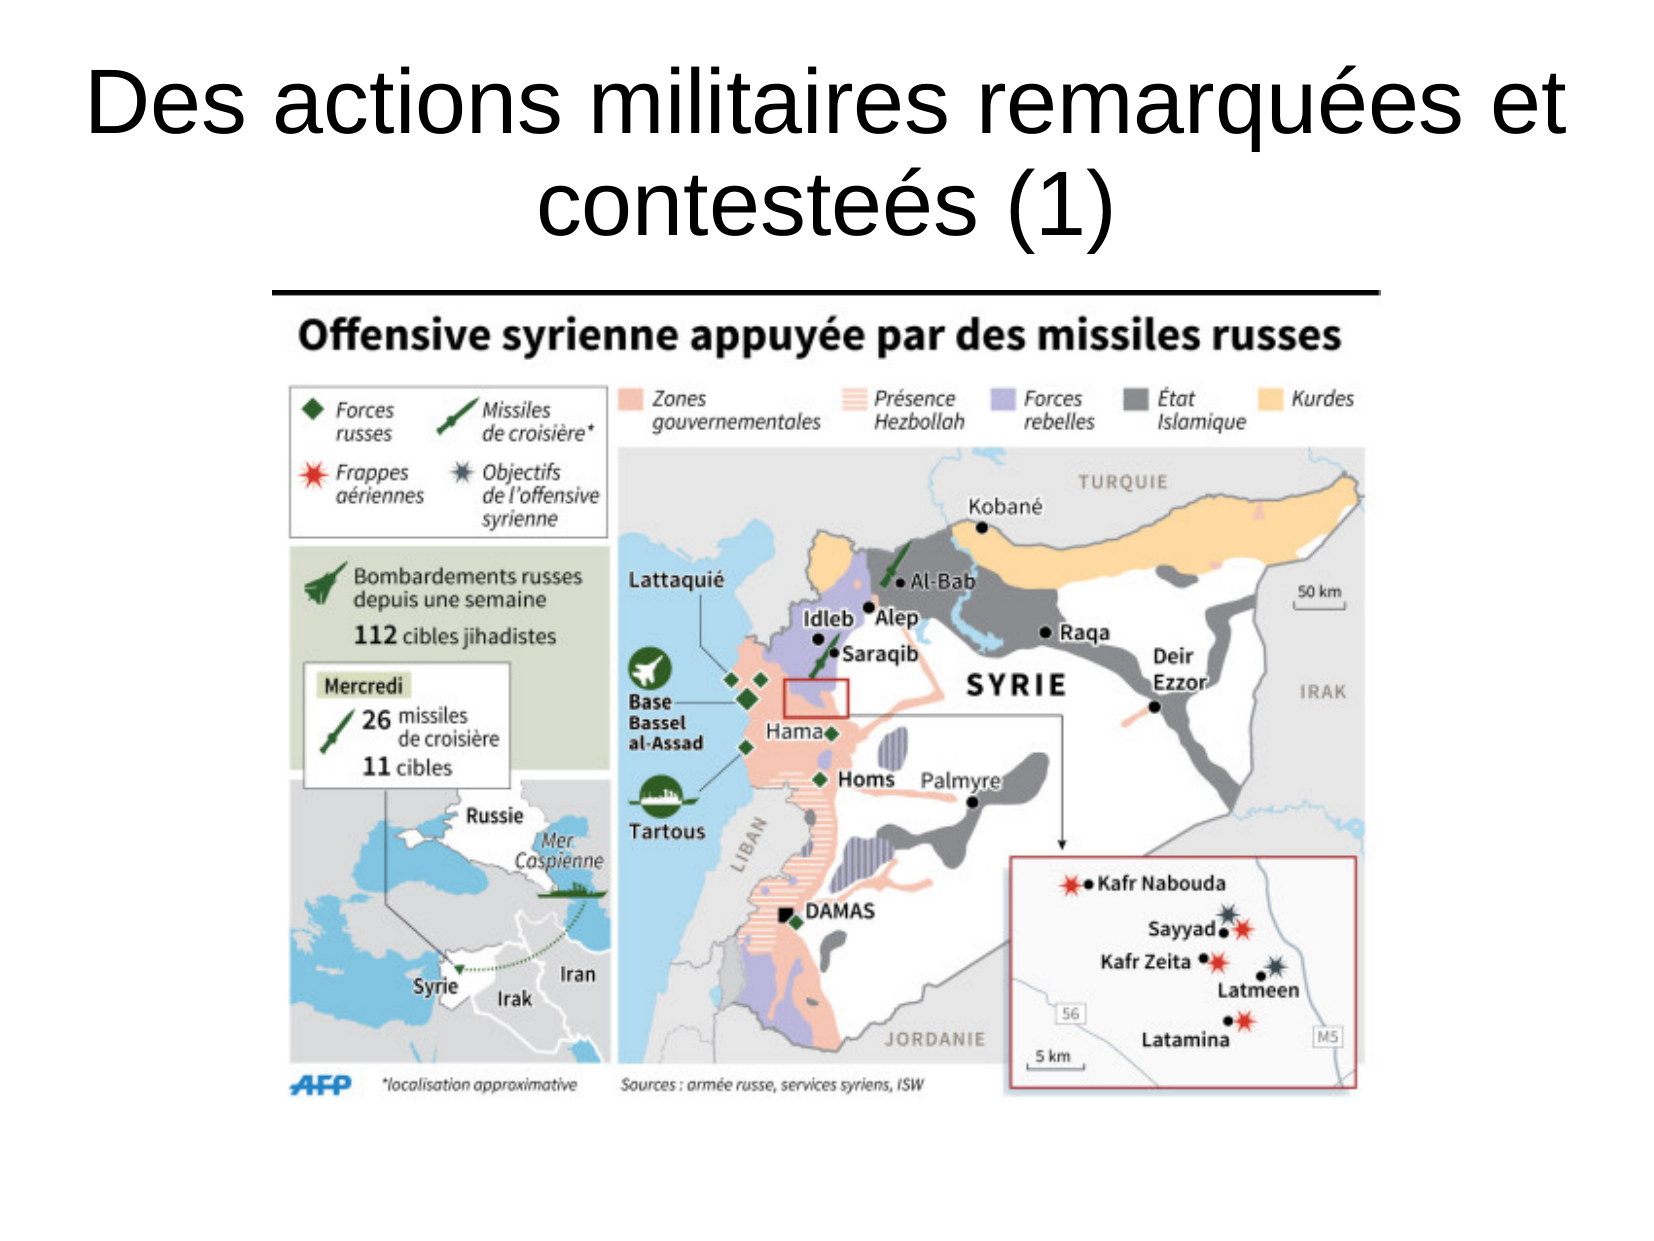

# Des actions militaires remarquées et contesteés (1)